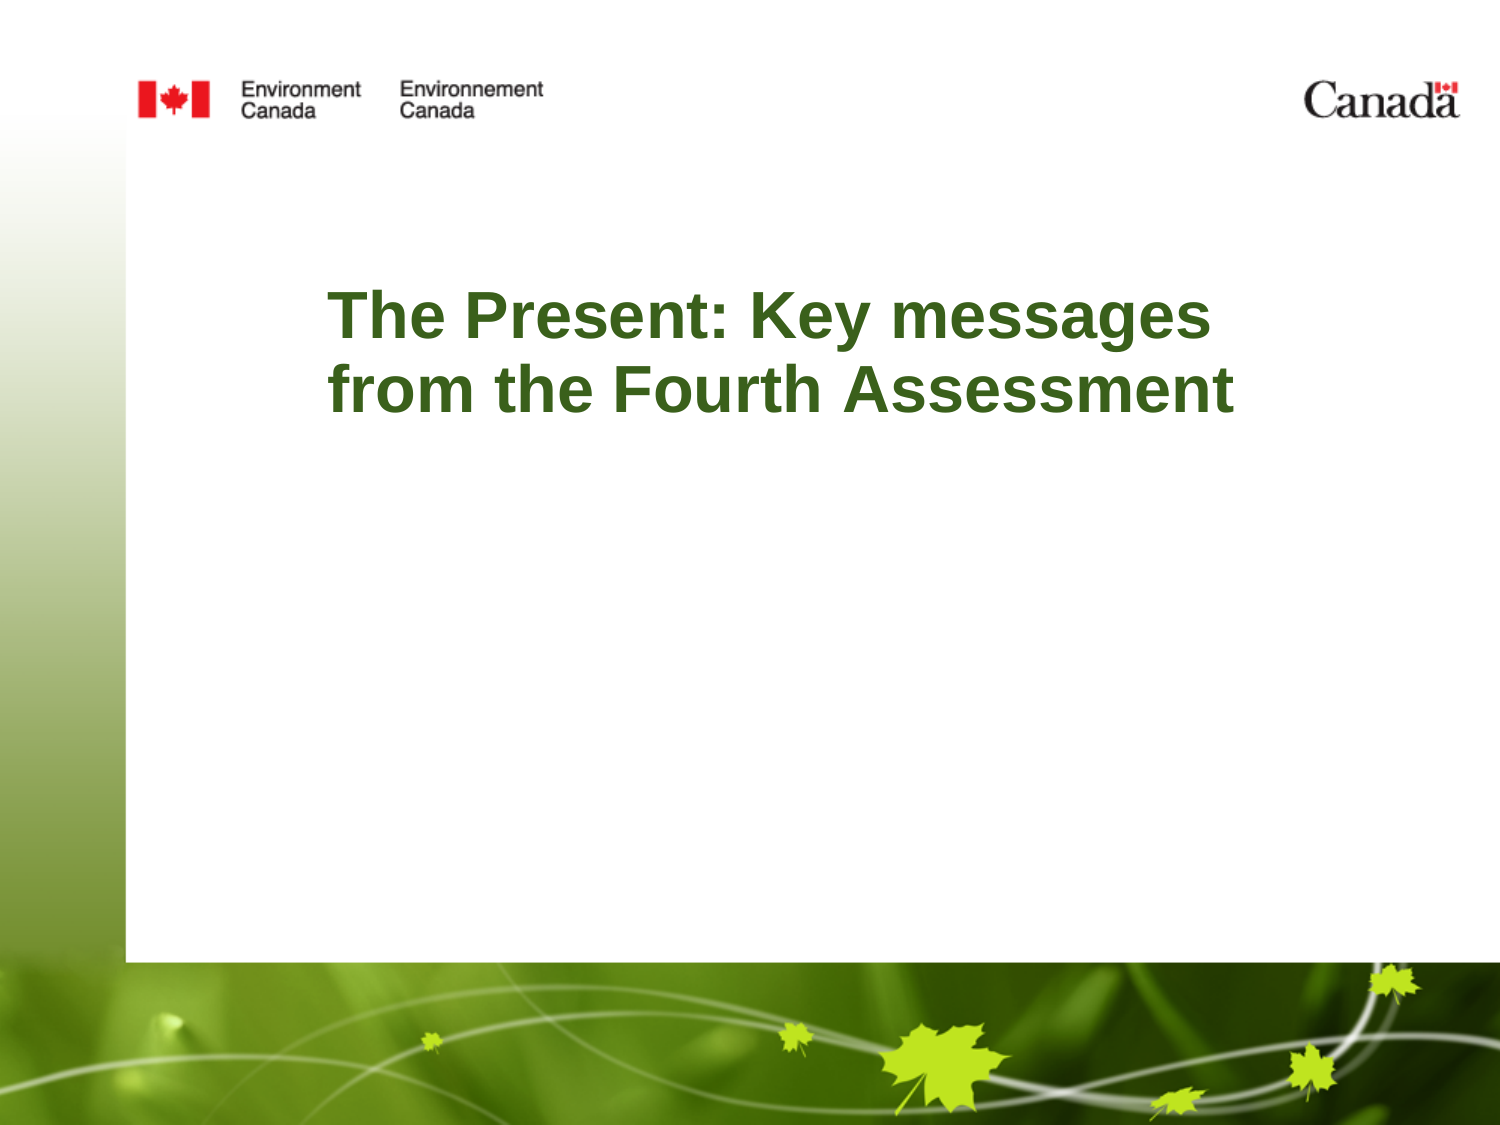

# The Present: Key messages from the Fourth Assessment